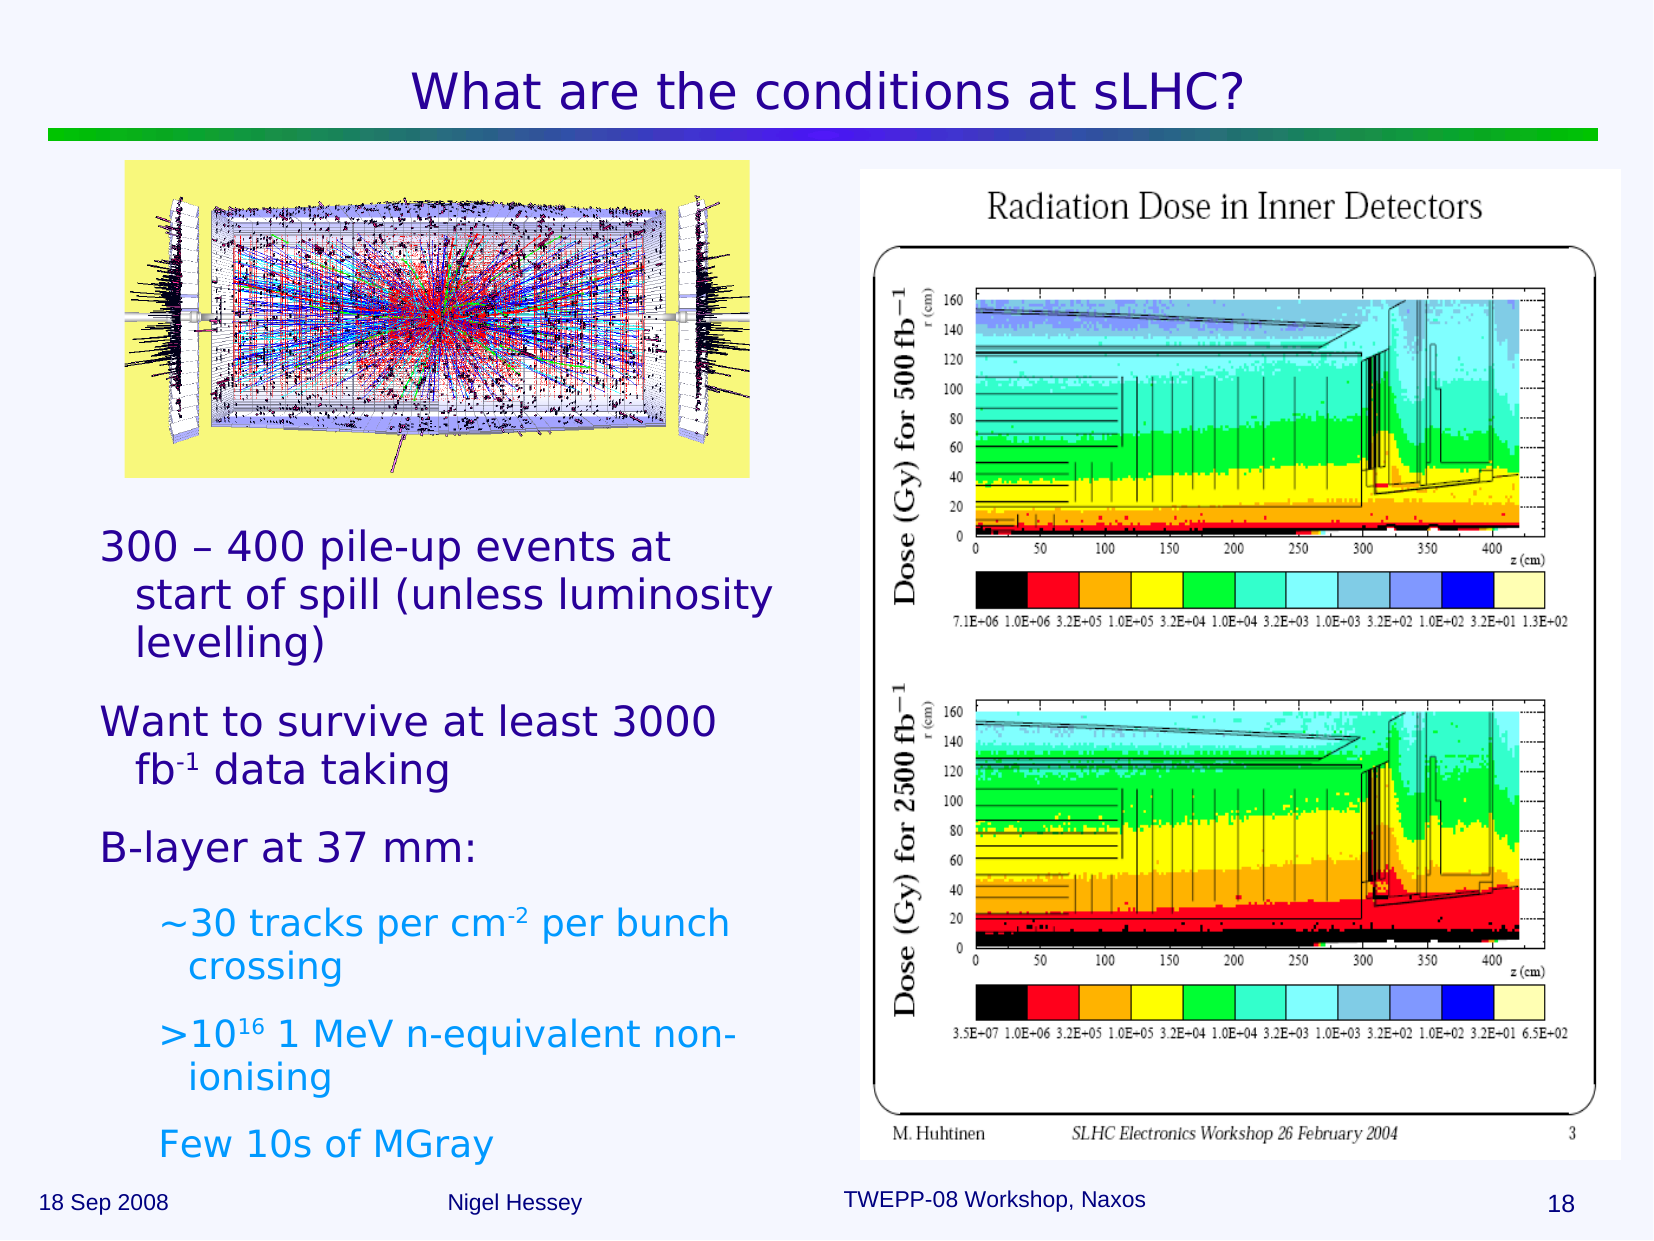

# What are the conditions at sLHC?
300 – 400 pile-up events at start of spill (unless luminosity levelling)
Want to survive at least 3000 fb-1 data taking
B-layer at 37 mm:
~30 tracks per cm-2 per bunch crossing
>1016 1 MeV n-equivalent non-ionising
Few 10s of MGray